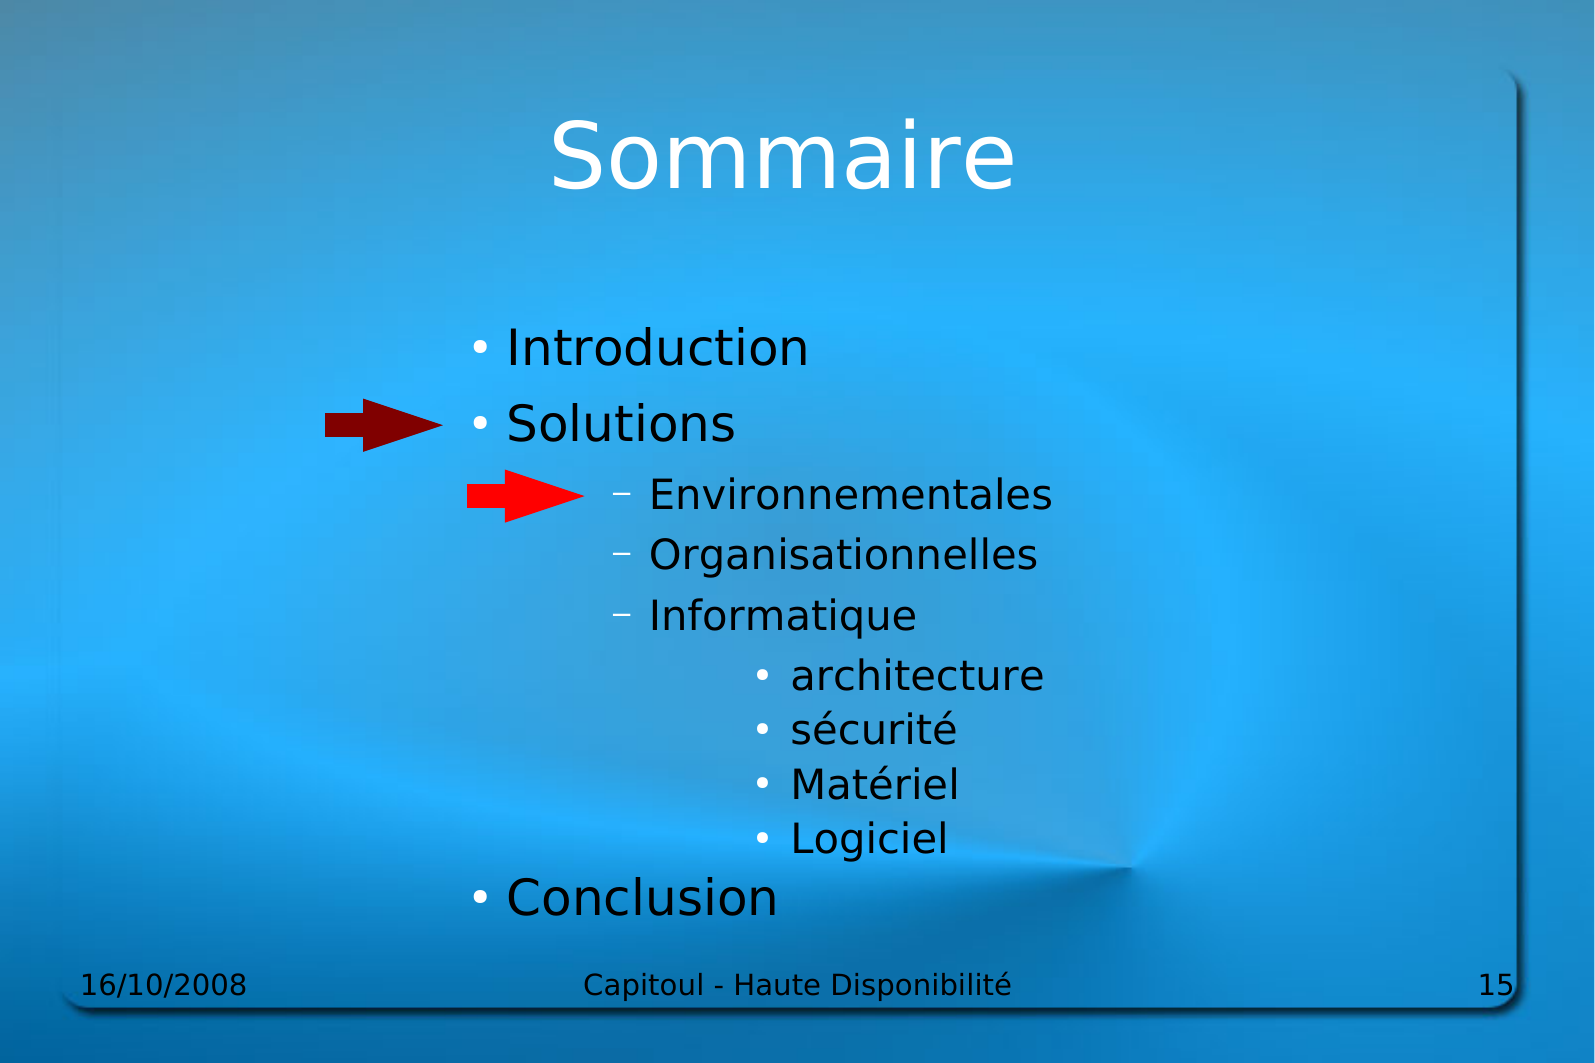

# Sommaire
Introduction
Solutions
Environnementales
Organisationnelles
Informatique
architecture
sécurité
Matériel
Logiciel
Conclusion
16/10/2008
Capitoul - Haute Disponibilité
15